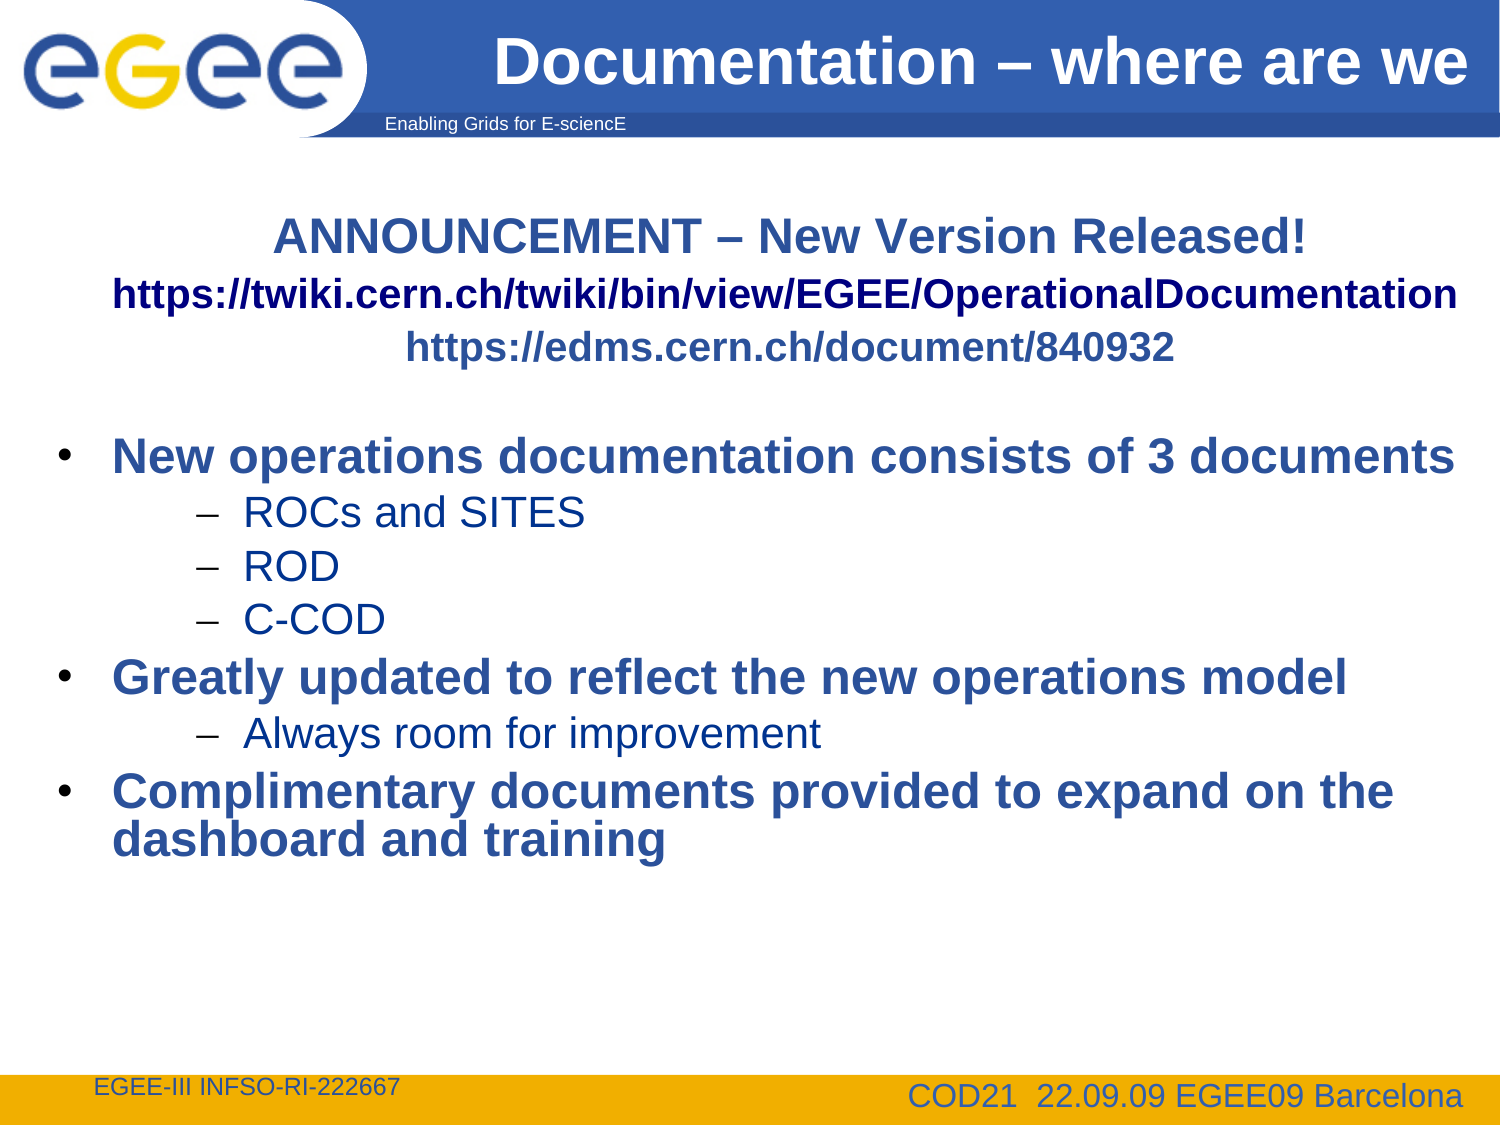

# Documentation – where are we
ANNOUNCEMENT – New Version Released!
https://twiki.cern.ch/twiki/bin/view/EGEE/OperationalDocumentation
https://edms.cern.ch/document/840932
New operations documentation consists of 3 documents
ROCs and SITES
ROD
C-COD
Greatly updated to reflect the new operations model
Always room for improvement
Complimentary documents provided to expand on the dashboard and training